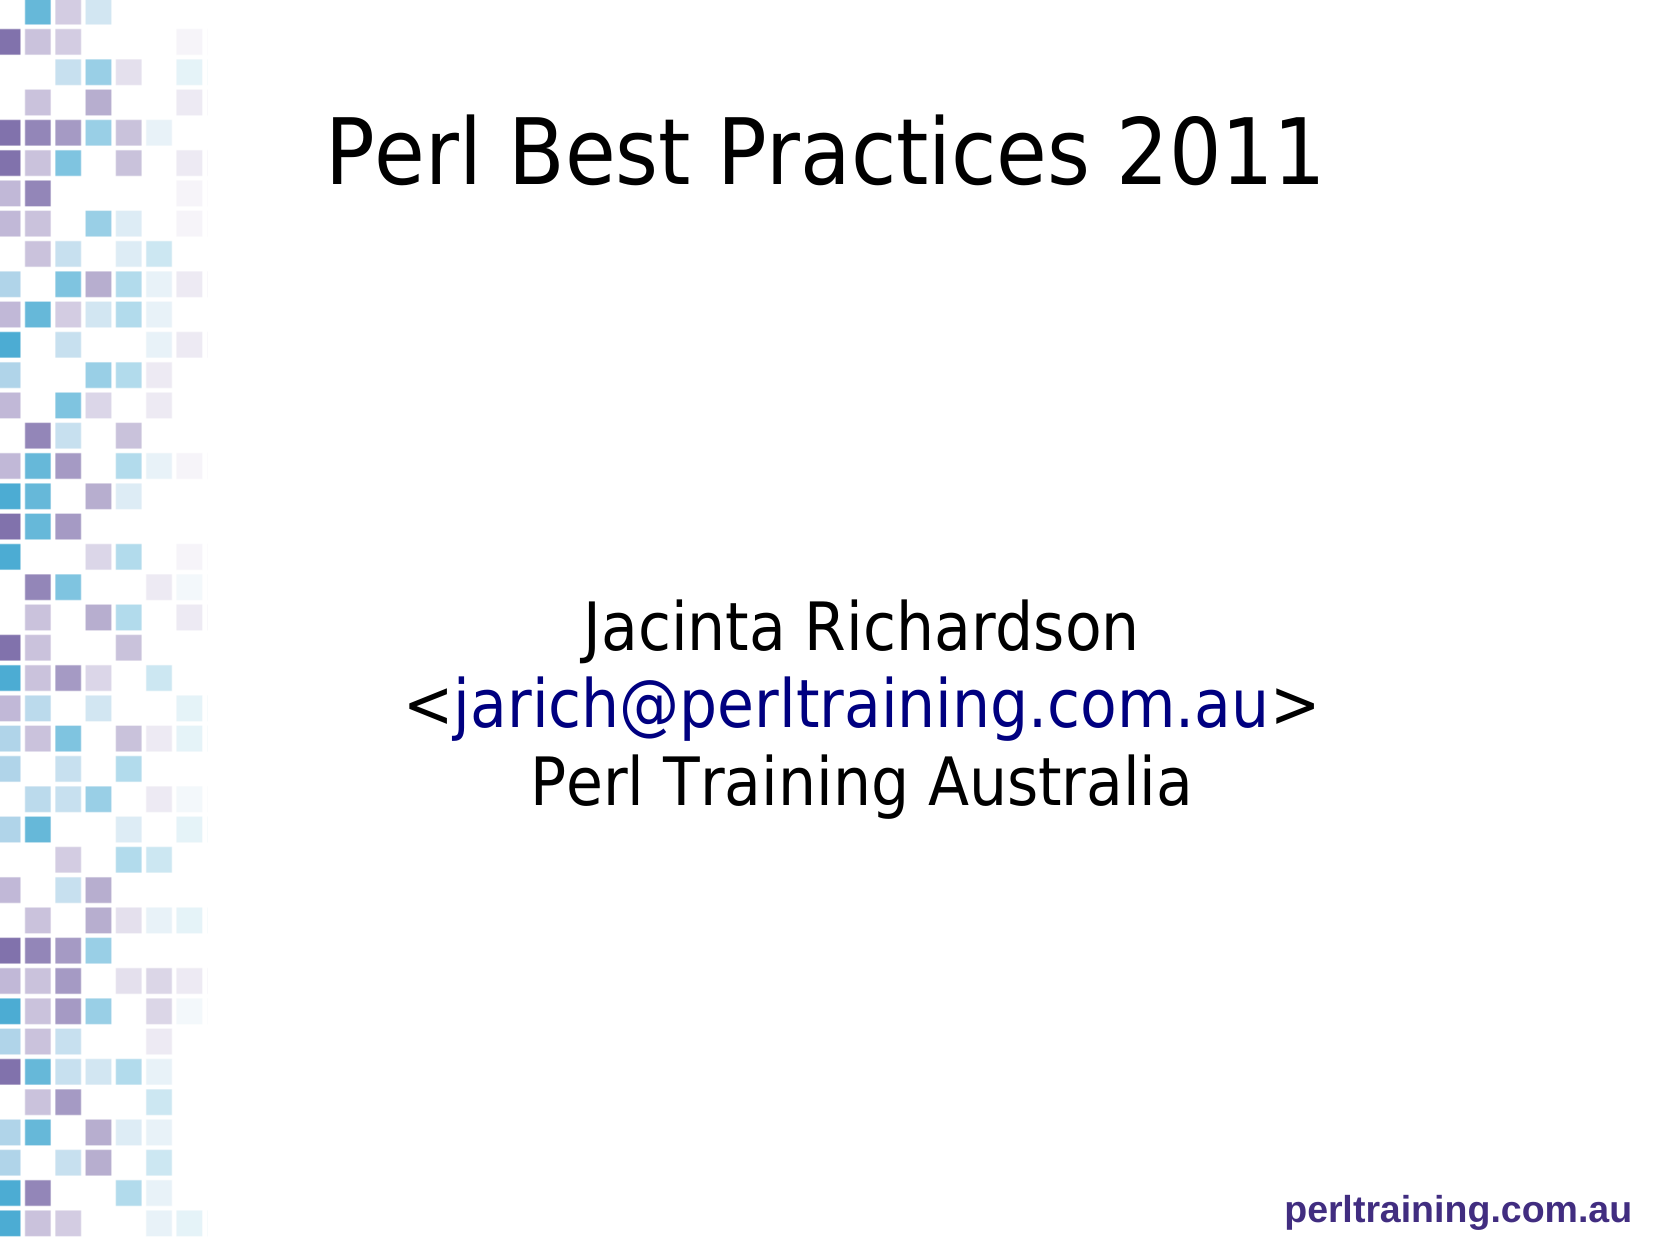

# Perl Best Practices 2011
Jacinta Richardson
<jarich@perltraining.com.au>
Perl Training Australia